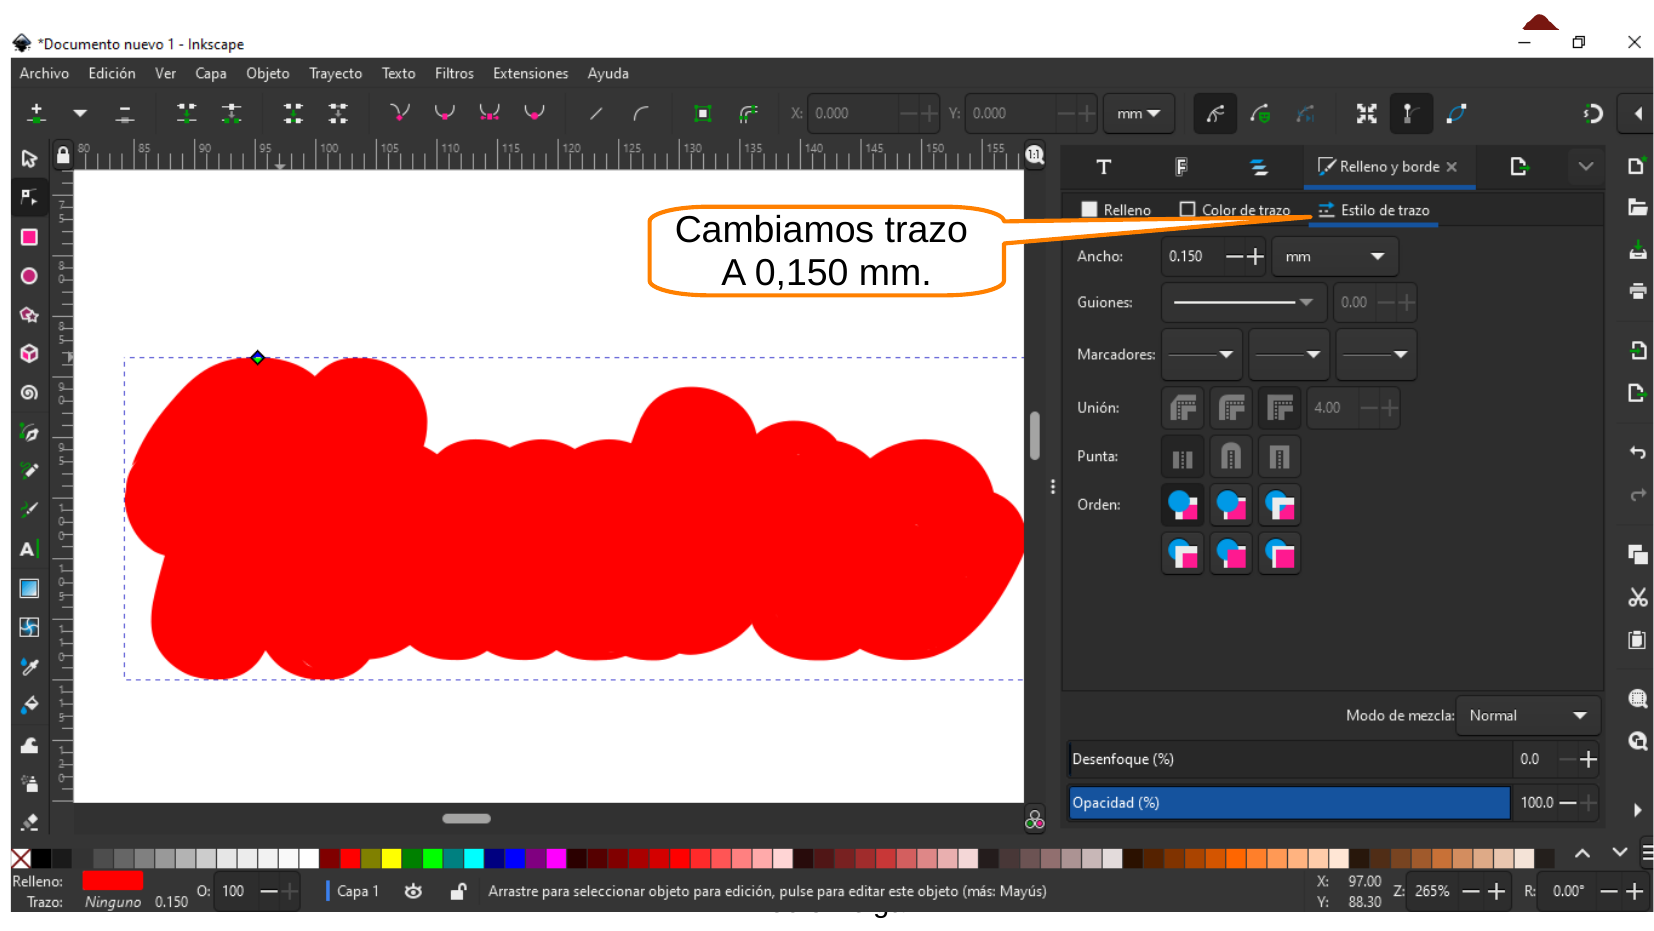

#
Camiño> trazo a camiño >
Desvio enlazado
Cambiamos trazo
A 0,150 mm.
Rocío Veiga
12